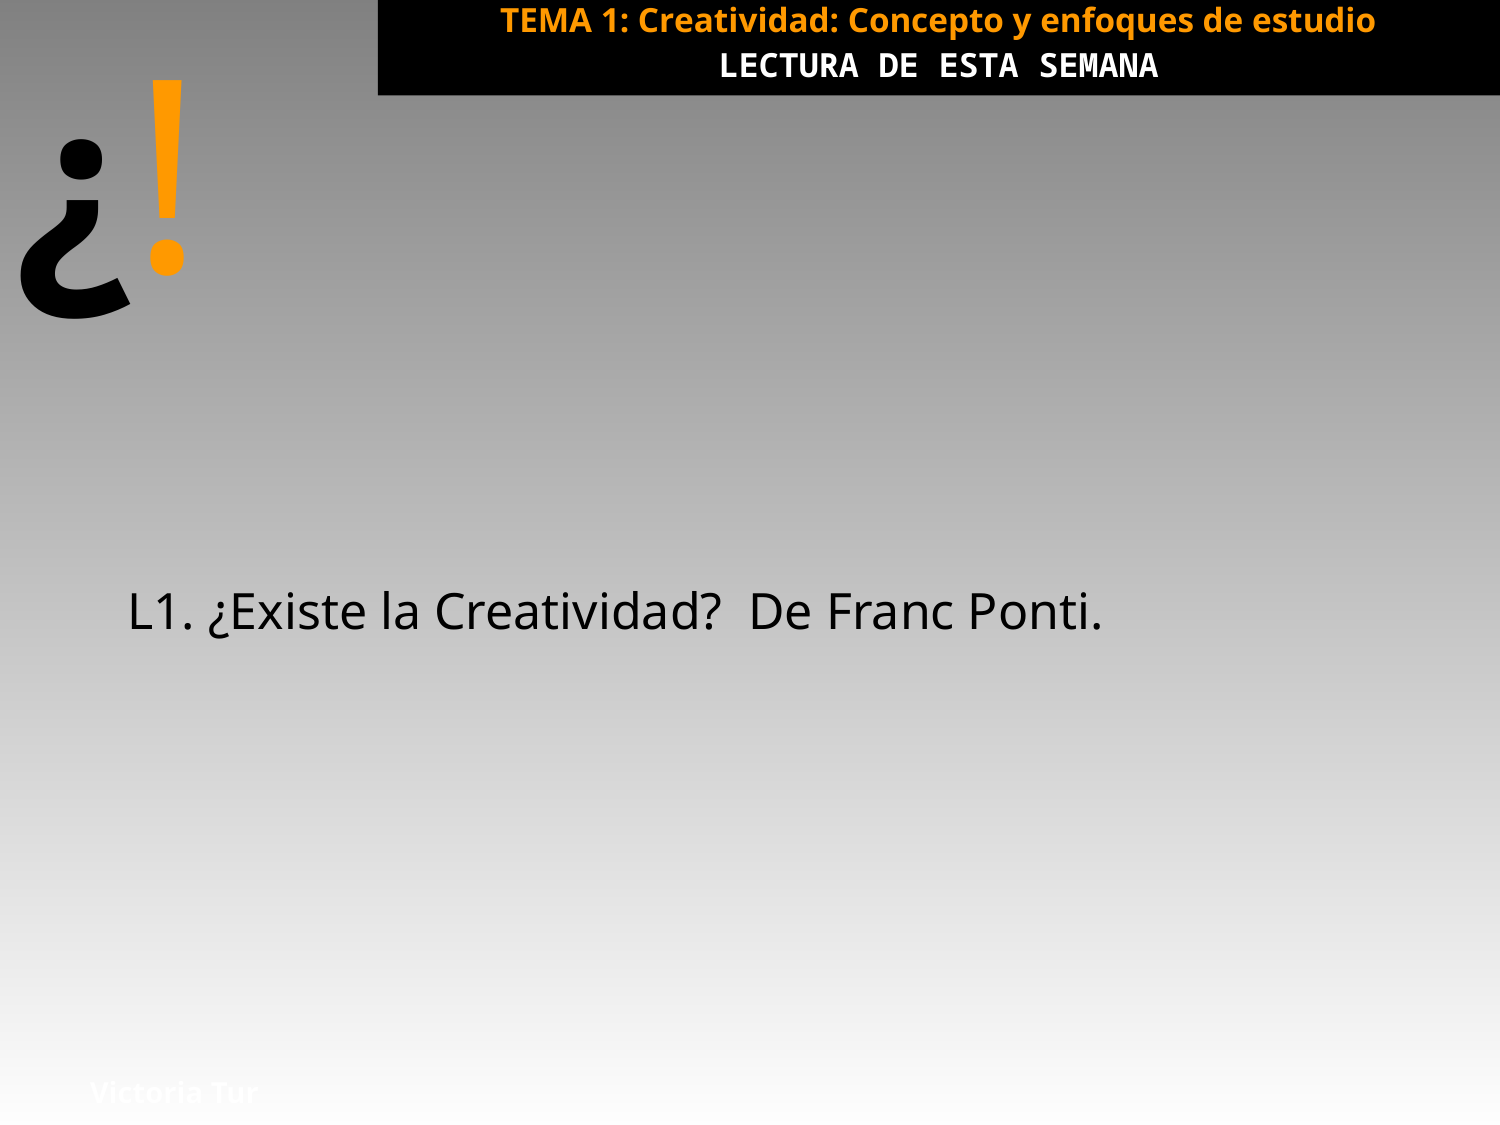

TEMA 1: Creatividad: Concepto y enfoques de estudio
LECTURA DE ESTA SEMANA
# L1. ¿Existe la Creatividad? De Franc Ponti.